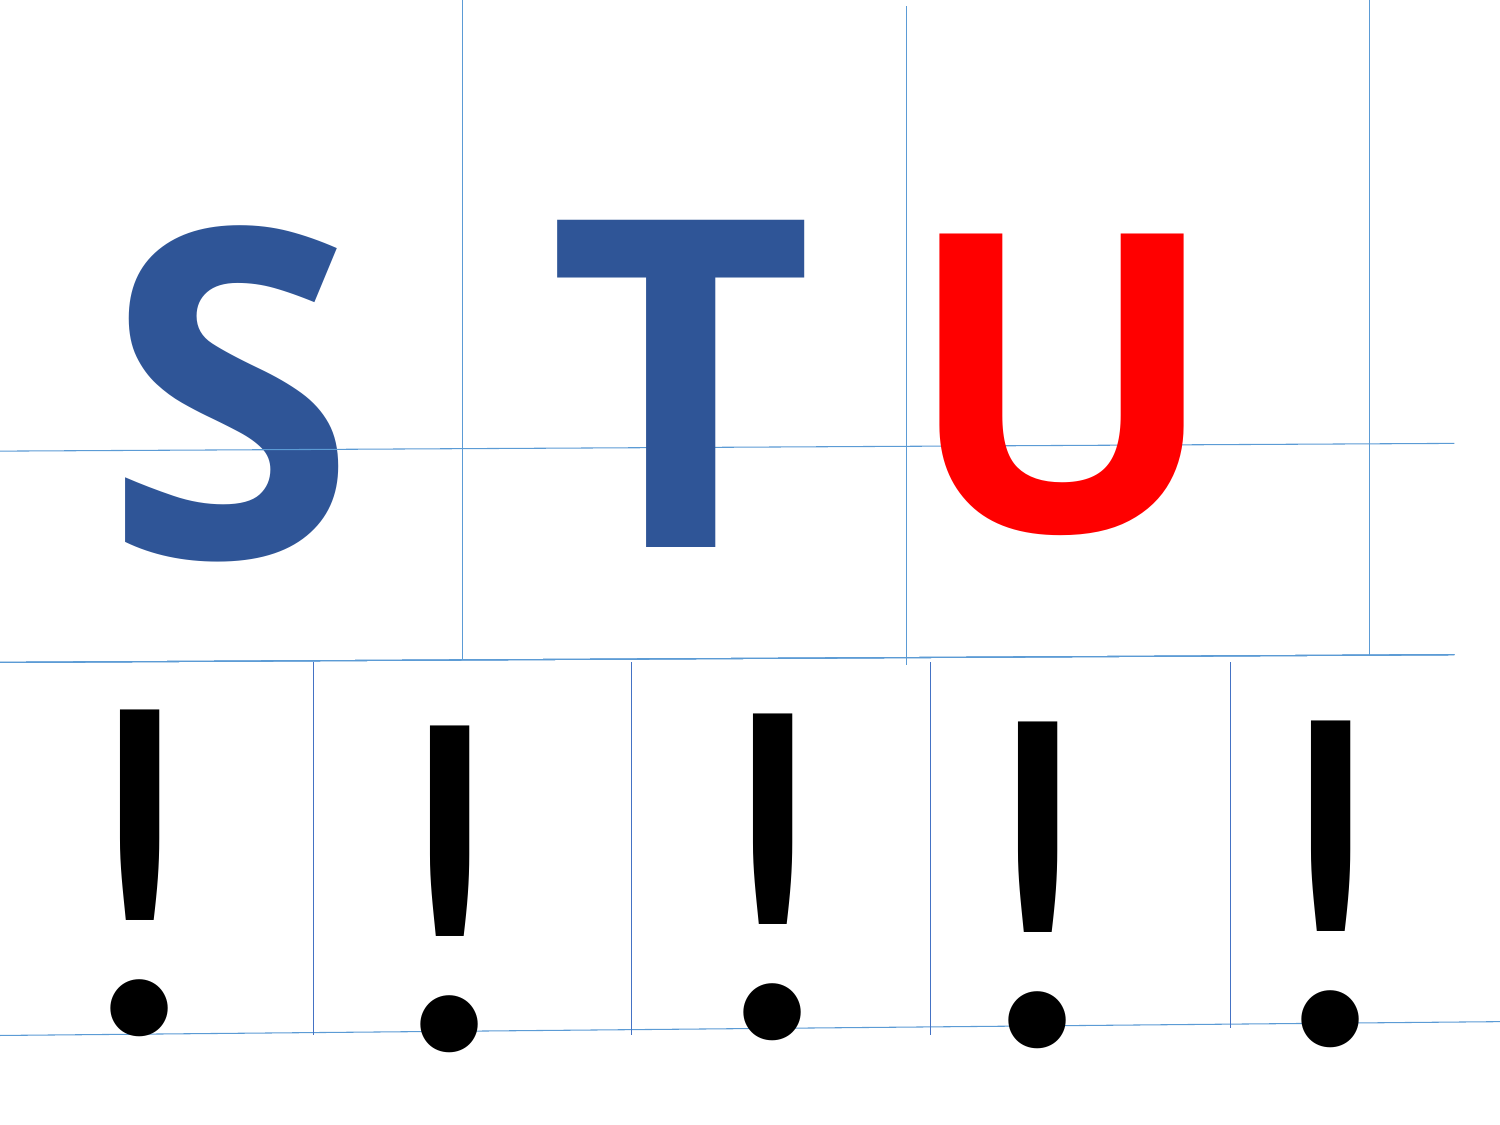

T
S
U
!
!
!
!
!